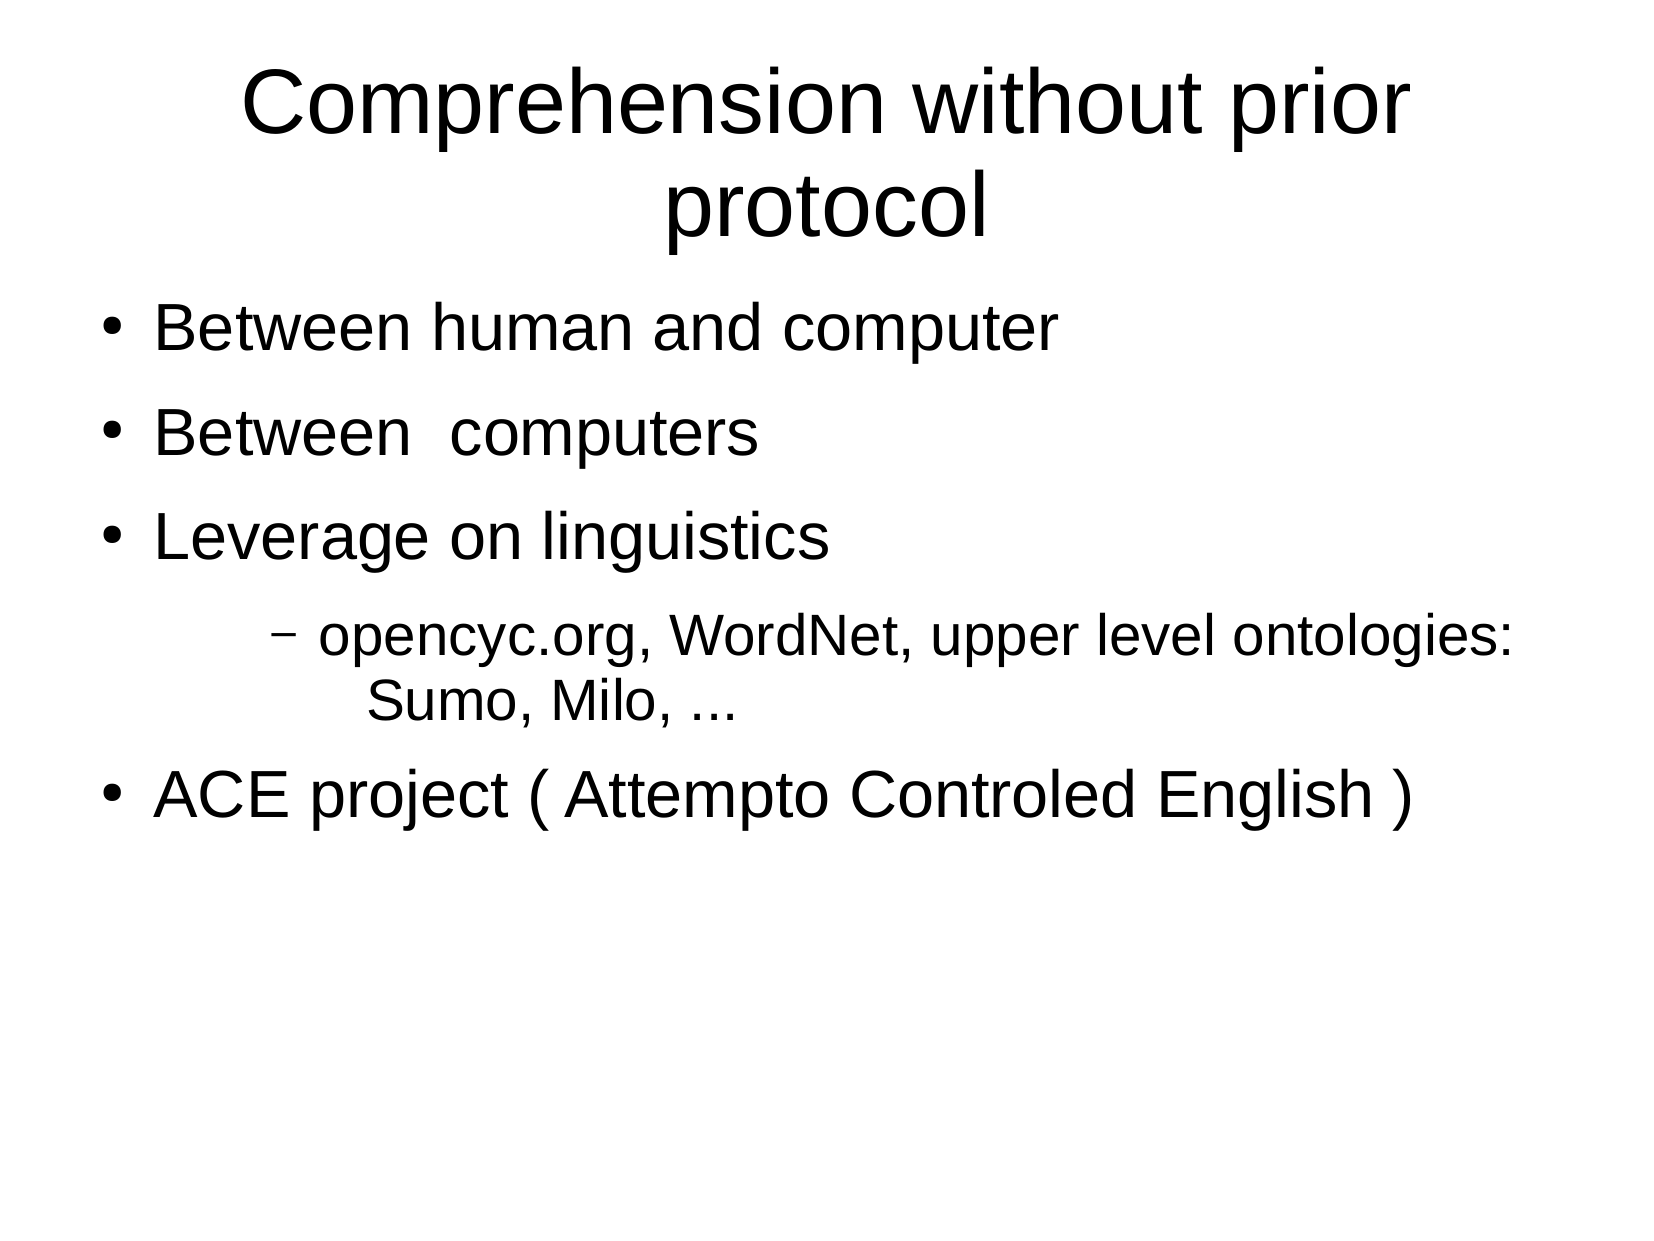

# Comprehension without prior protocol
Between human and computer
Between computers
Leverage on linguistics
opencyc.org, WordNet, upper level ontologies: Sumo, Milo, ...
ACE project ( Attempto Controled English )